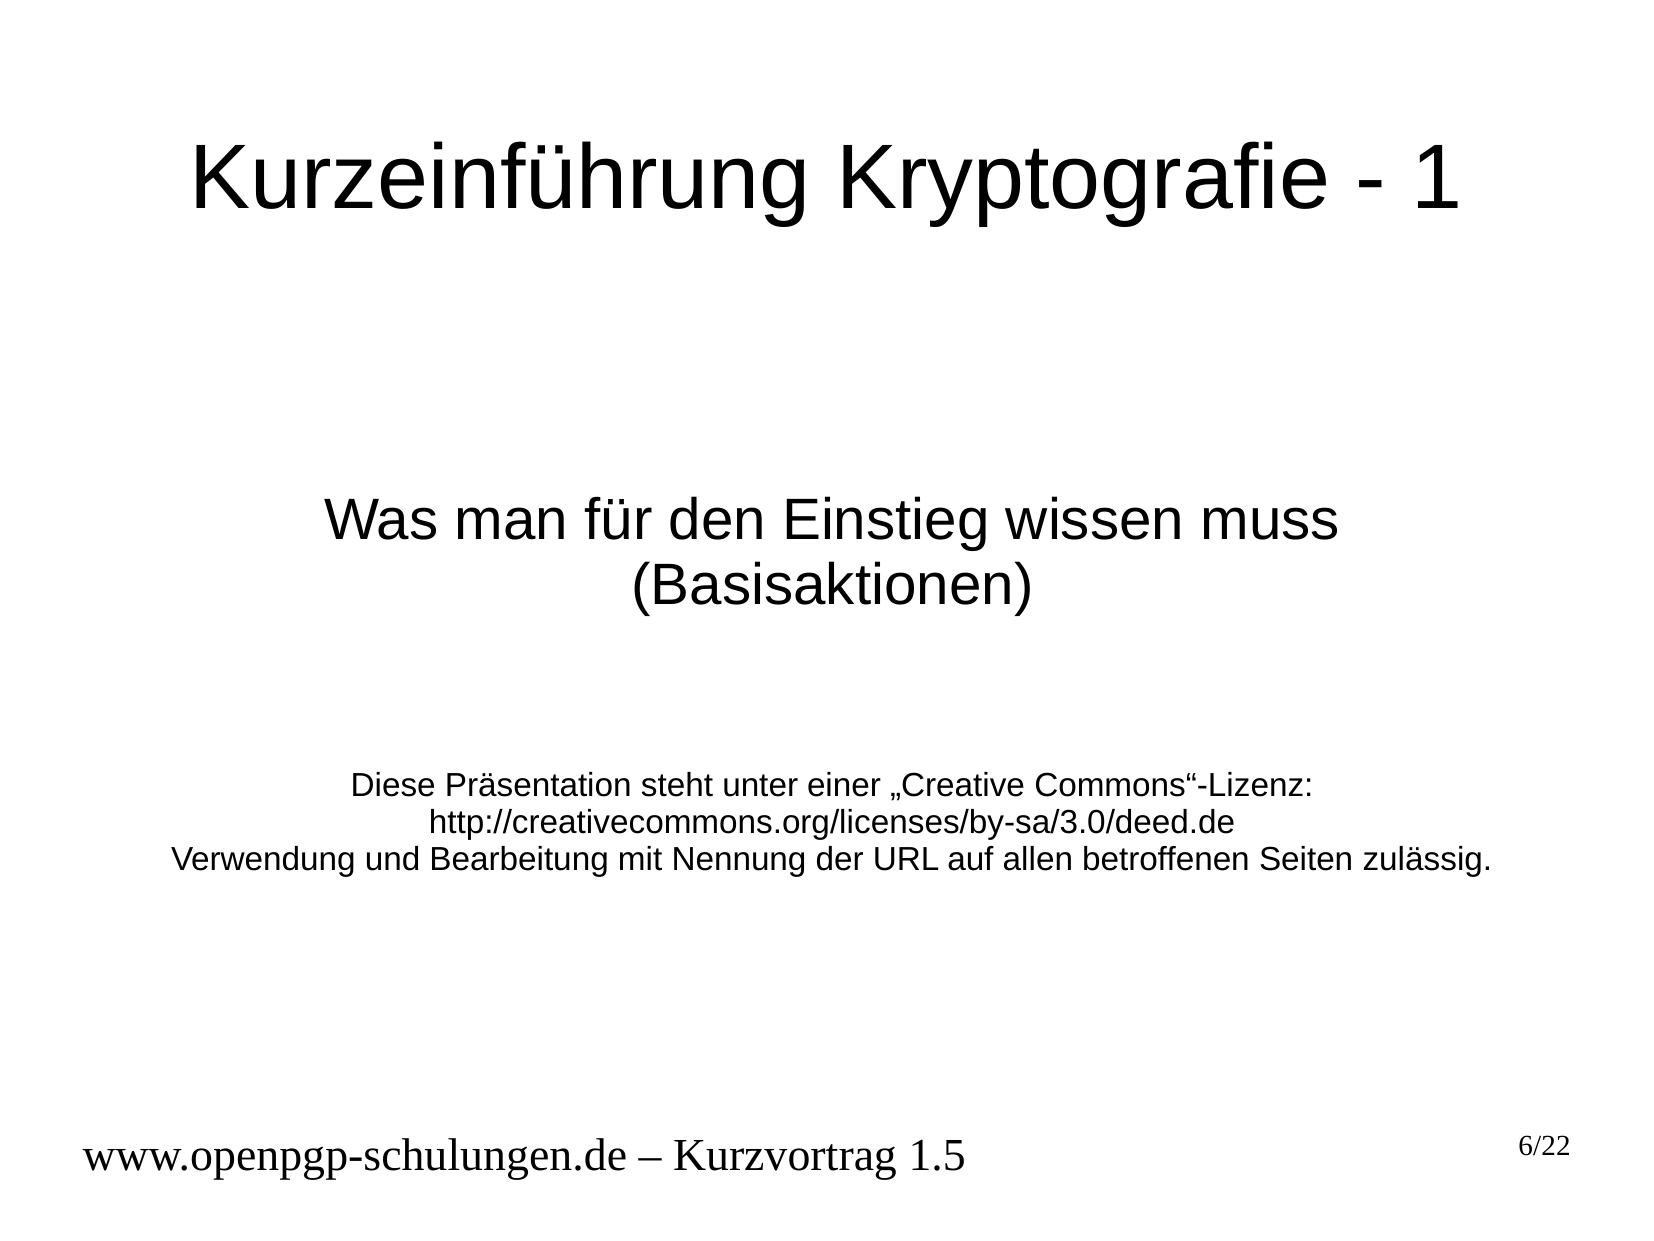

# Kurzeinführung Kryptografie - 1
Was man für den Einstieg wissen muss
(Basisaktionen)
Diese Präsentation steht unter einer „Creative Commons“-Lizenz: http://creativecommons.org/licenses/by-sa/3.0/deed.de
Verwendung und Bearbeitung mit Nennung der URL auf allen betroffenen Seiten zulässig.
6